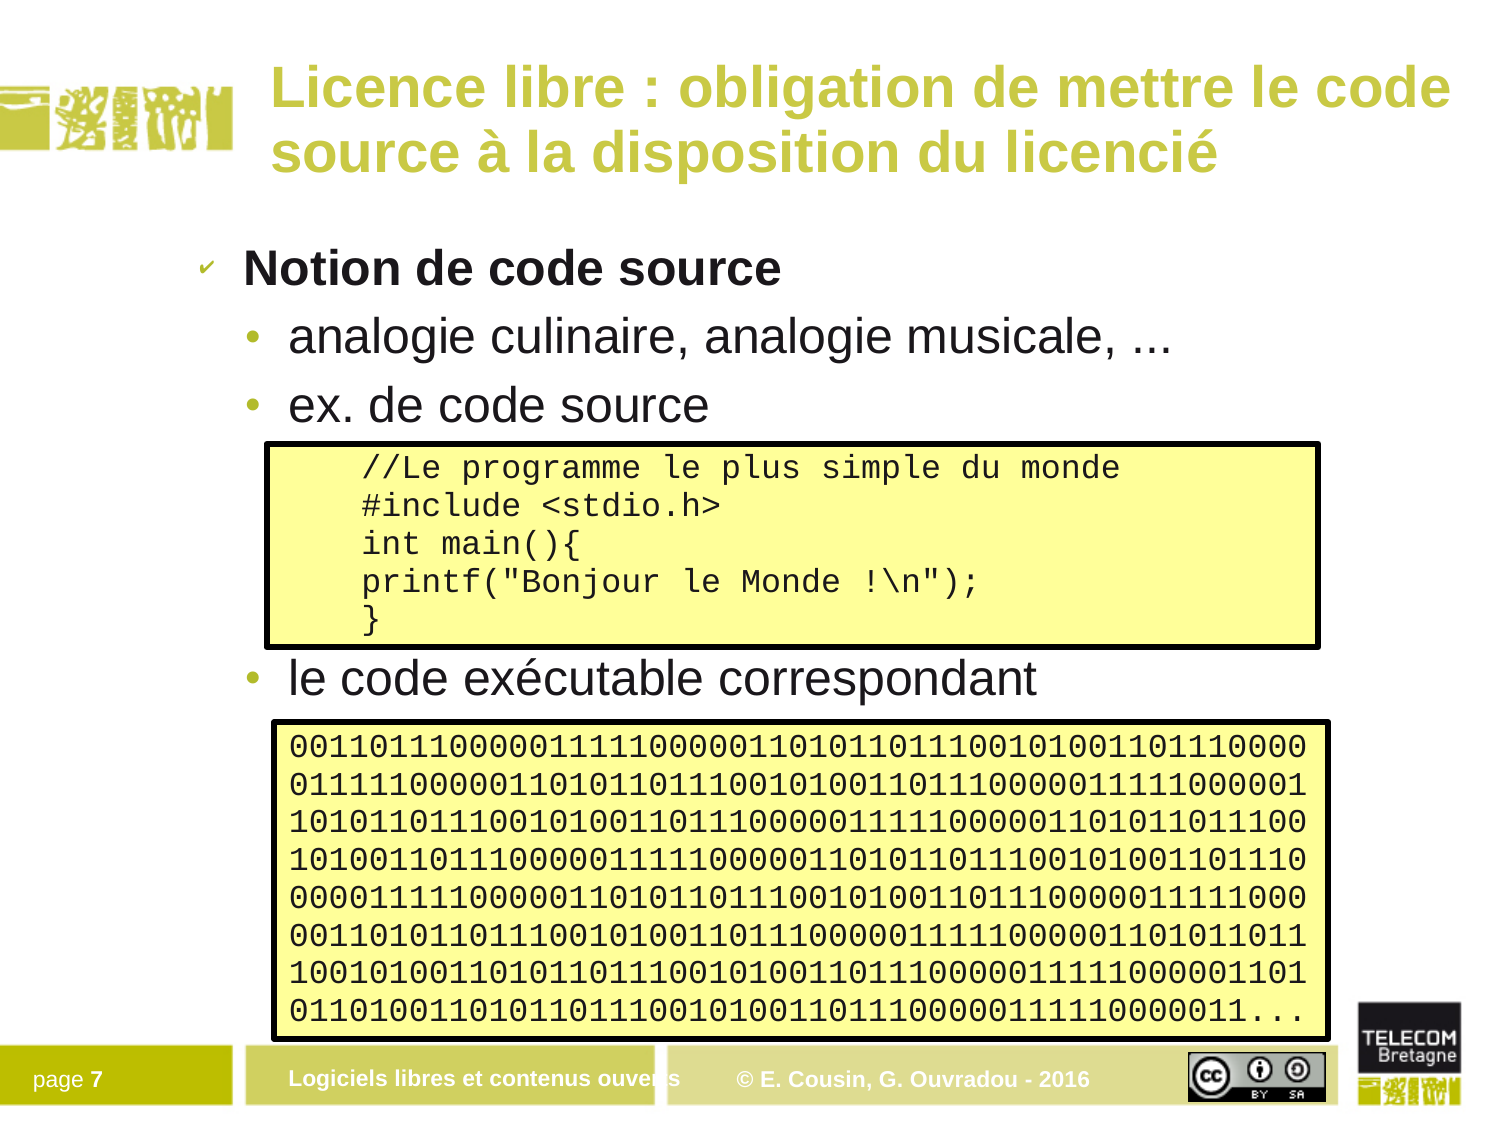

# Licence libre : obligation de mettre le code source à la disposition du licencié
Notion de code source
analogie culinaire, analogie musicale, ...
ex. de code source
le code exécutable correspondant
 //Le programme le plus simple du monde
 #include <stdio.h>
 int main(){
 printf("Bonjour le Monde !\n");
 }
001101110000011111000001101011011100101001101110000011111000001101011011100101001101110000011111000001101011011100101001101110000011111000001101011011100101001101110000011111000001101011011100101001101110000011111000001101011011100101001101110000011111000001101011011100101001101110000011111000001101011011100101001101011011100101001101110000011111000001101011010011010110111001010011011100000111110000011...
7
© E. Cousin, G. Ouvradou - 2016